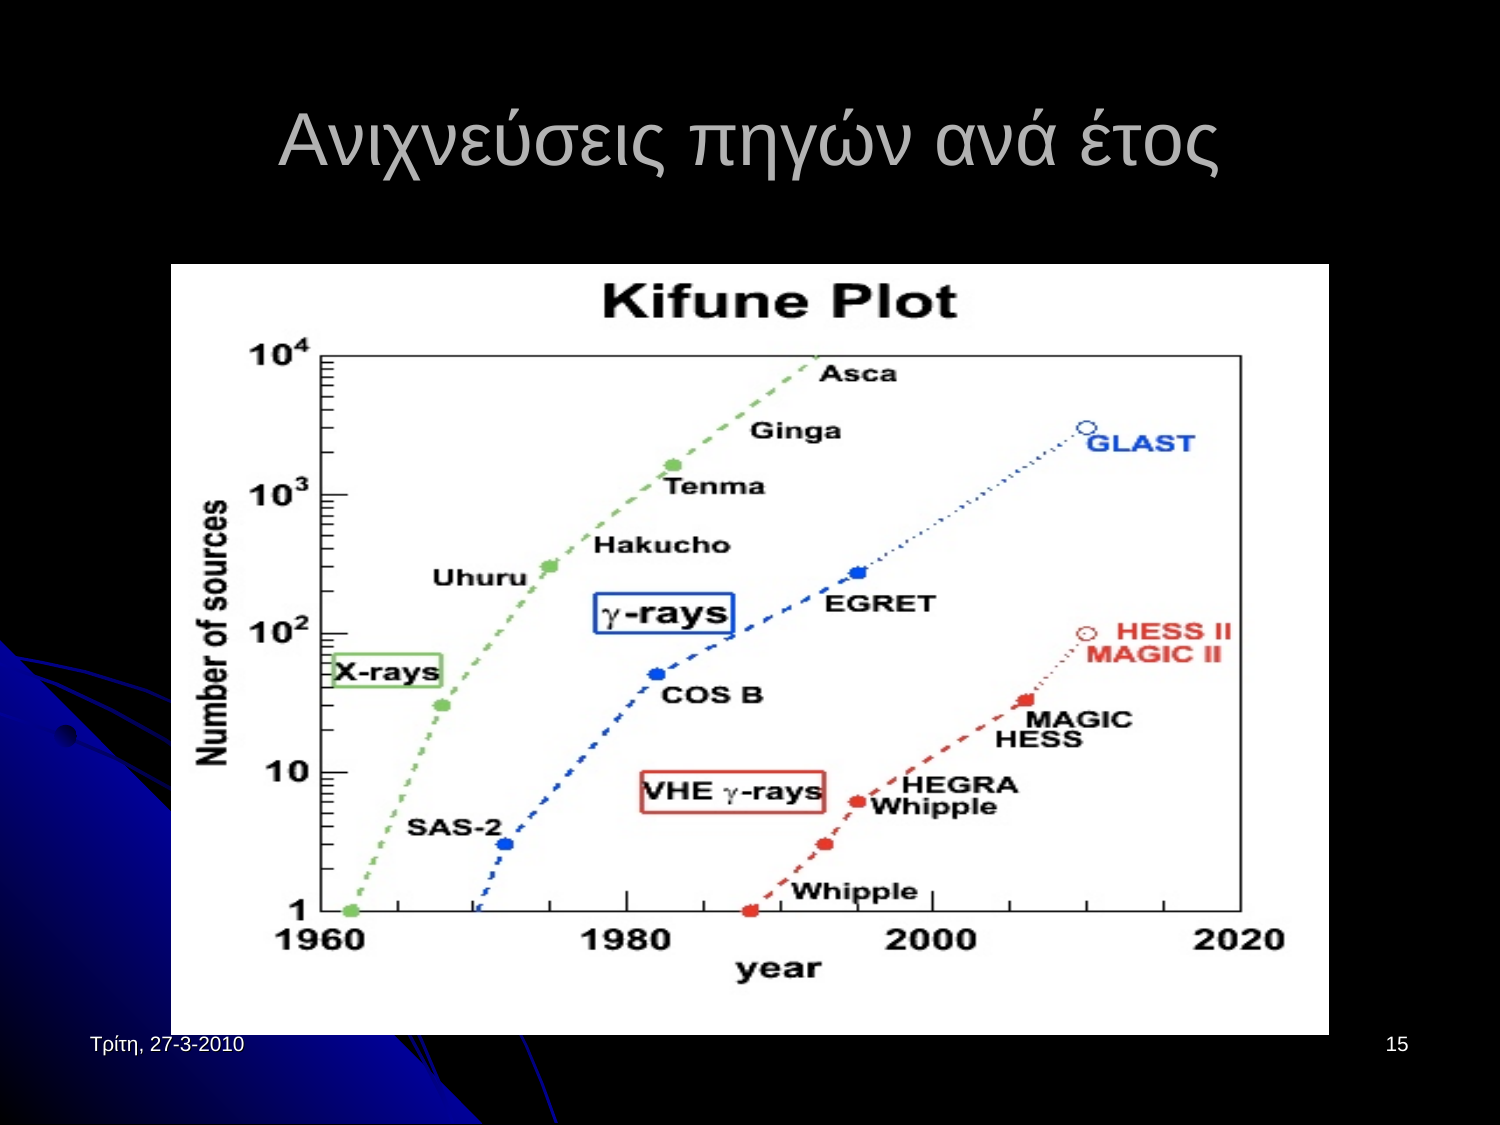

# Ανιχνεύσεις πηγών ανά έτος
Τρίτη, 27-3-2010
15